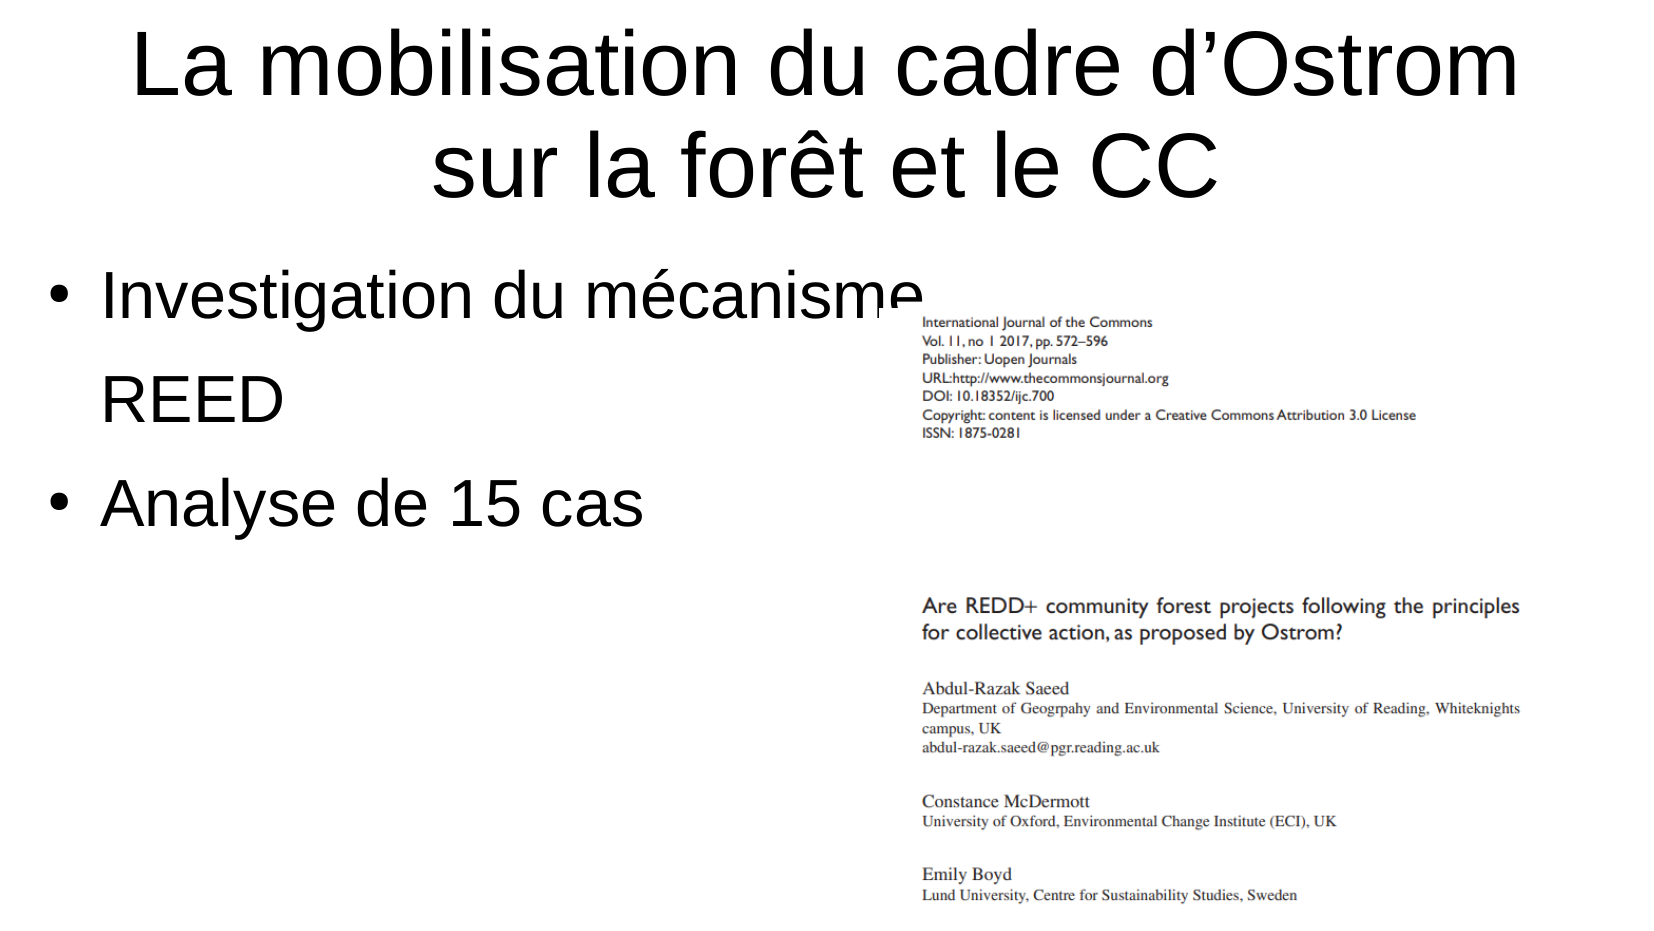

# La mobilisation du cadre d’Ostrom sur la forêt et le CC
Investigation du mécanisme
REED
Analyse de 15 cas